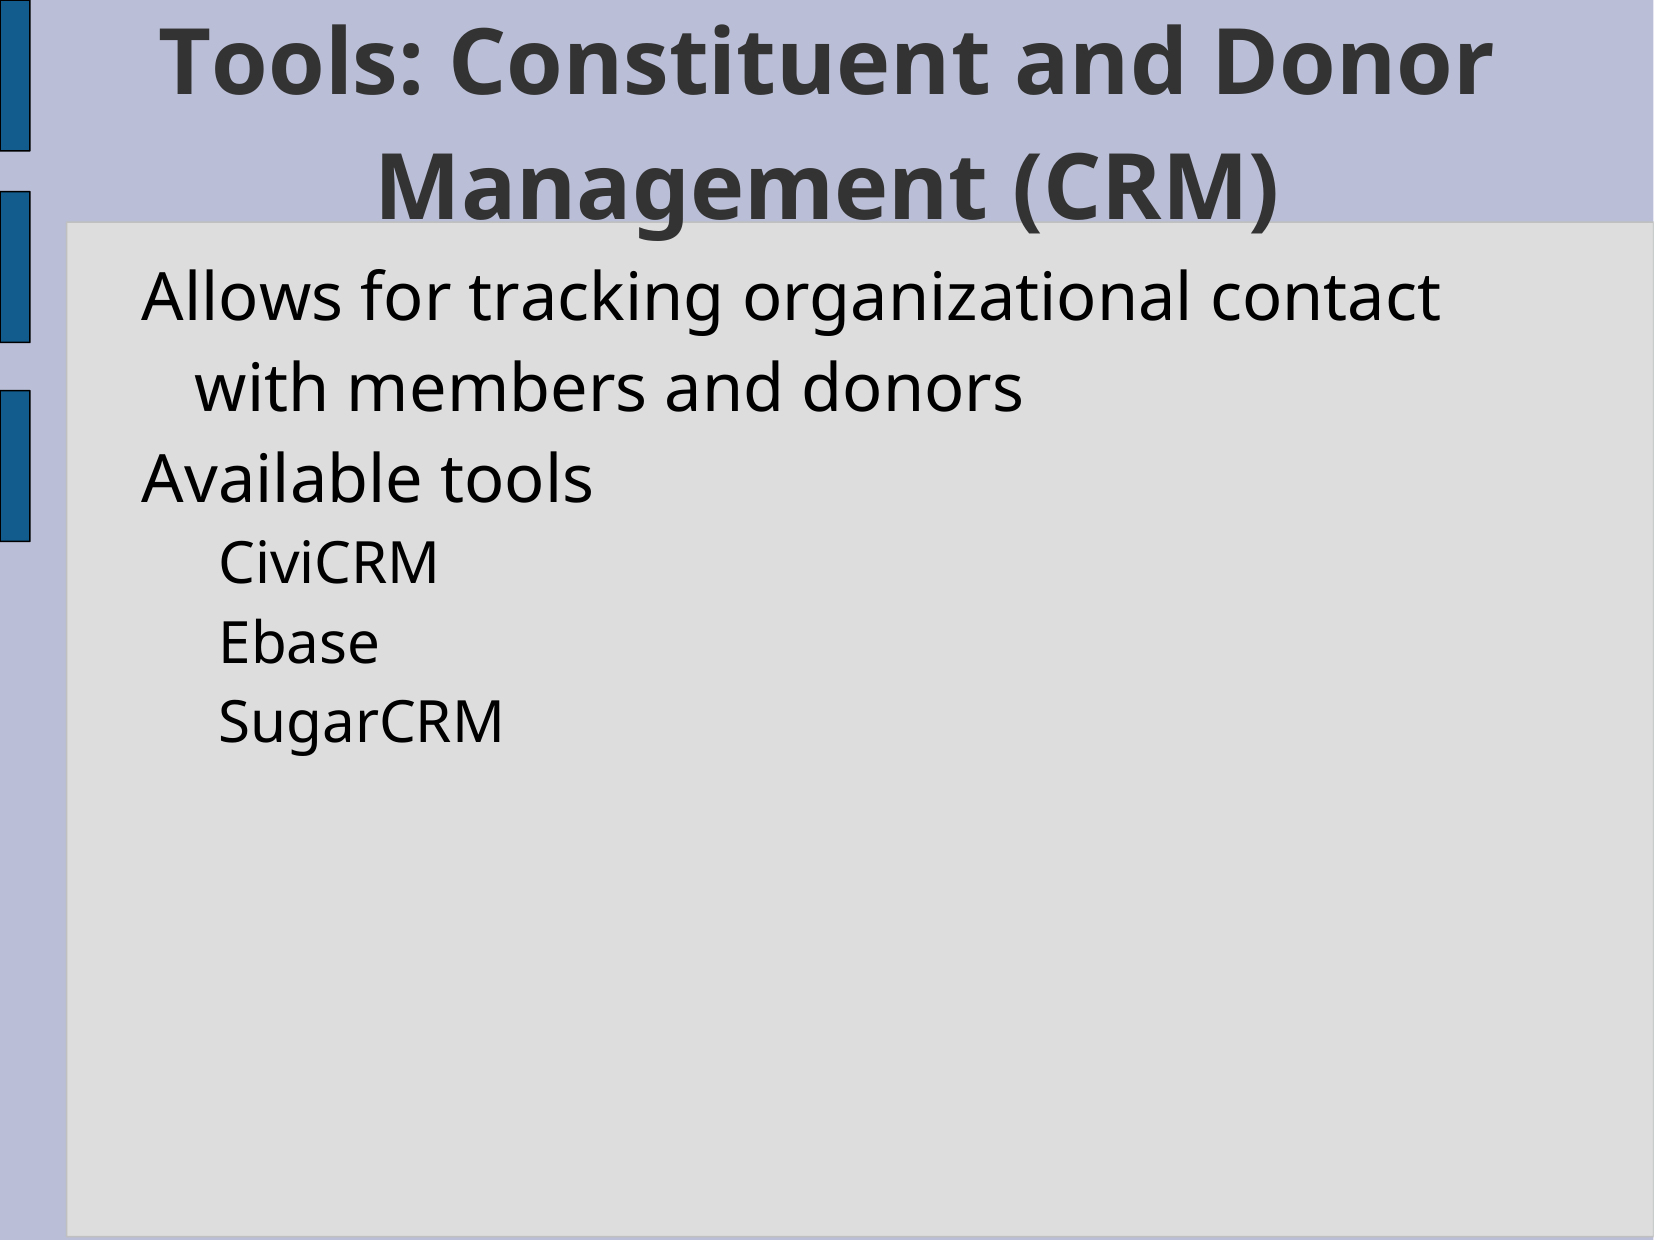

# Tools: Constituent and Donor Management (CRM)
Allows for tracking organizational contact with members and donors
Available tools
CiviCRM
Ebase
SugarCRM